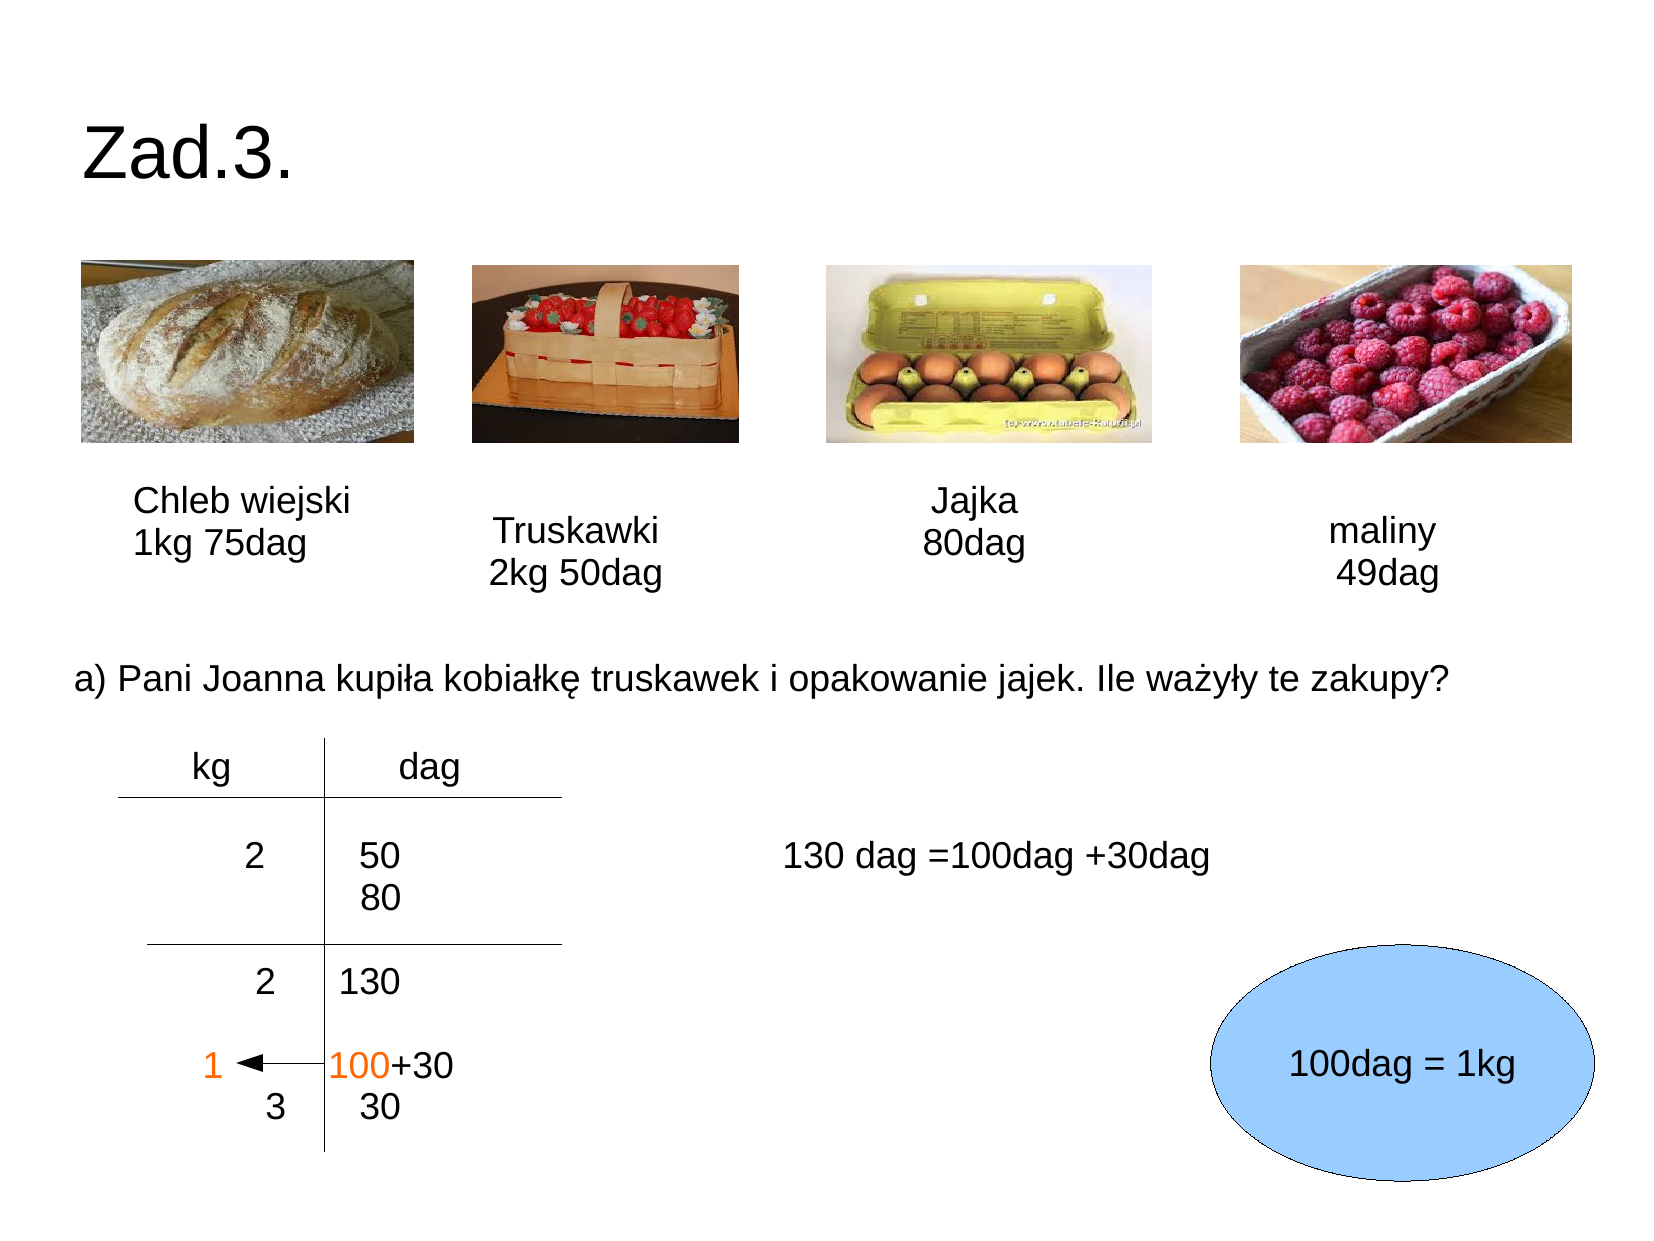

# Zad.3.
Chleb wiejski
1kg 75dag
Jajka
80dag
Truskawki
2kg 50dag
maliny
49dag
a) Pani Joanna kupiła kobiałkę truskawek i opakowanie jajek. Ile ważyły te zakupy?
kg
dag
 2 50
 80
 2 130
 1 100+30
 3 30
130 dag =100dag +30dag
100dag = 1kg